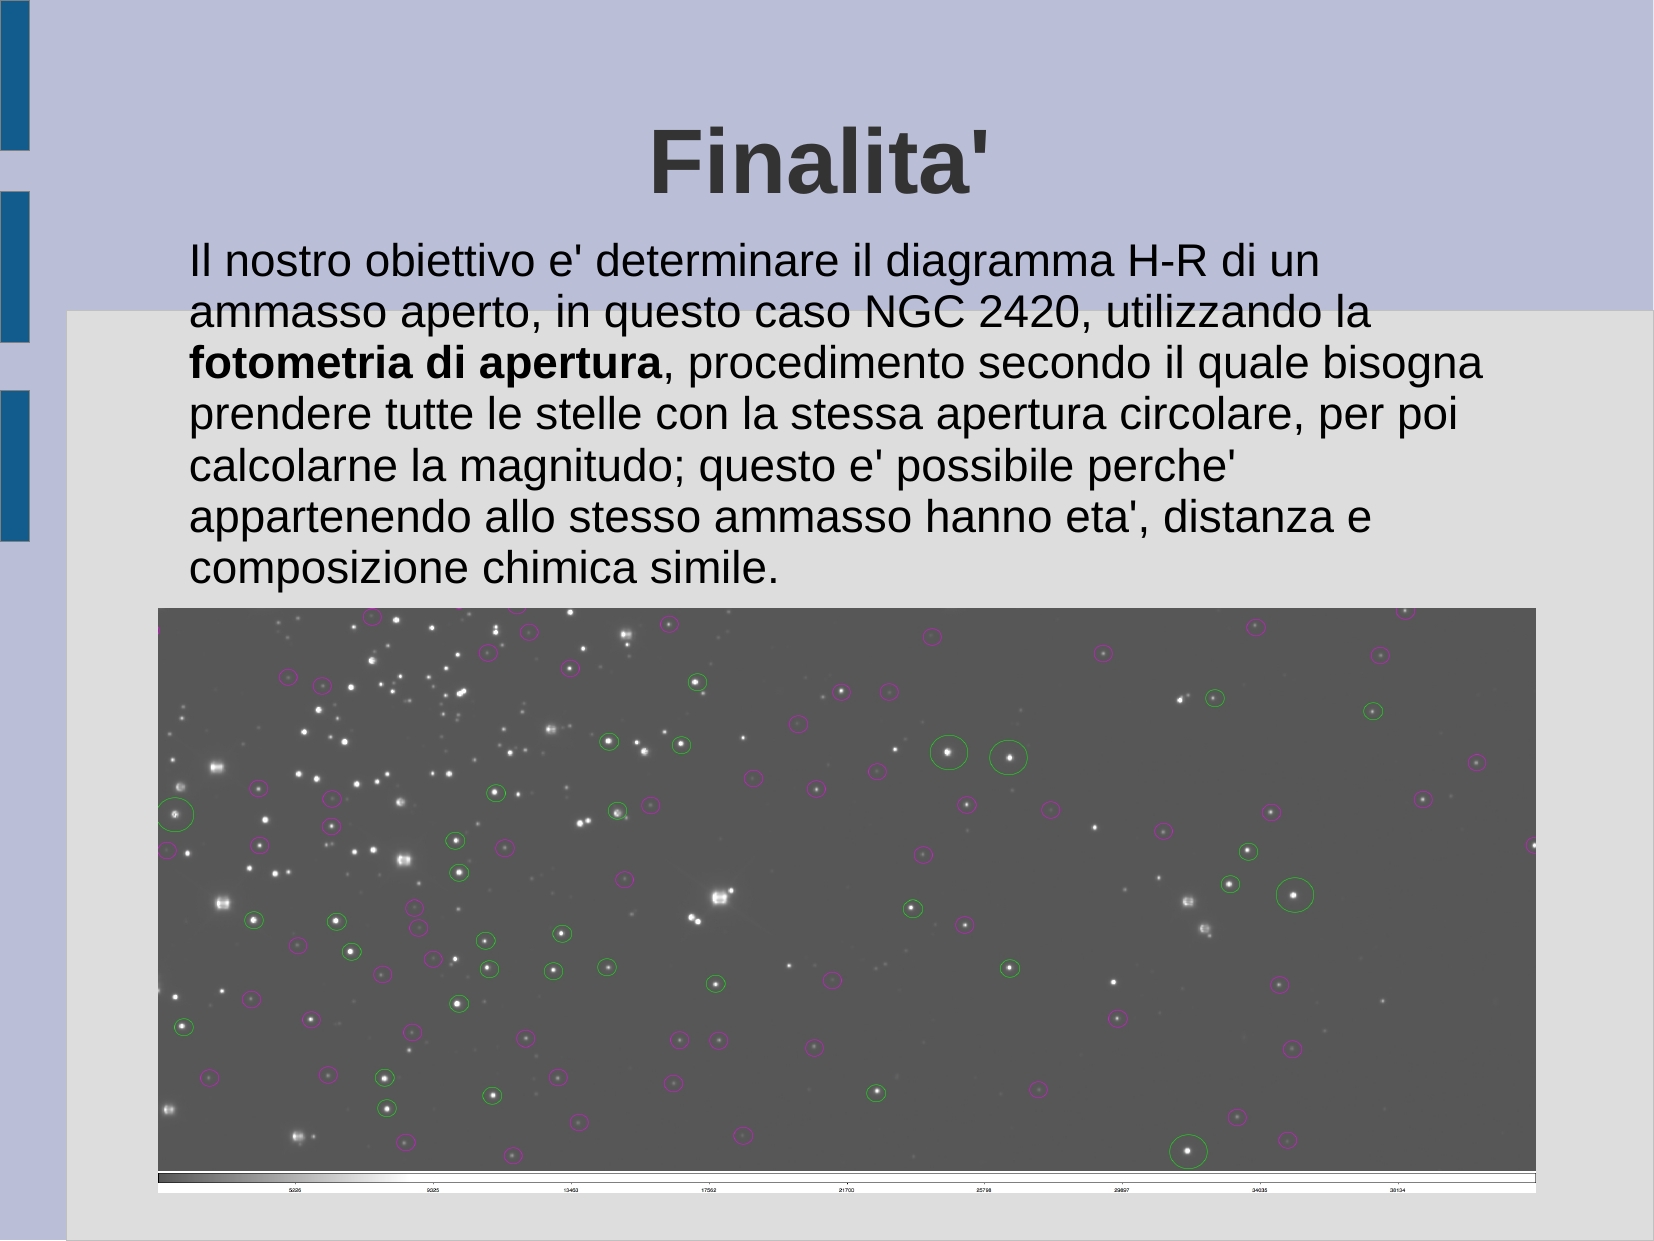

# Finalita'
Il nostro obiettivo e' determinare il diagramma H-R di un ammasso aperto, in questo caso NGC 2420, utilizzando la fotometria di apertura, procedimento secondo il quale bisogna prendere tutte le stelle con la stessa apertura circolare, per poi calcolarne la magnitudo; questo e' possibile perche' appartenendo allo stesso ammasso hanno eta', distanza e composizione chimica simile.